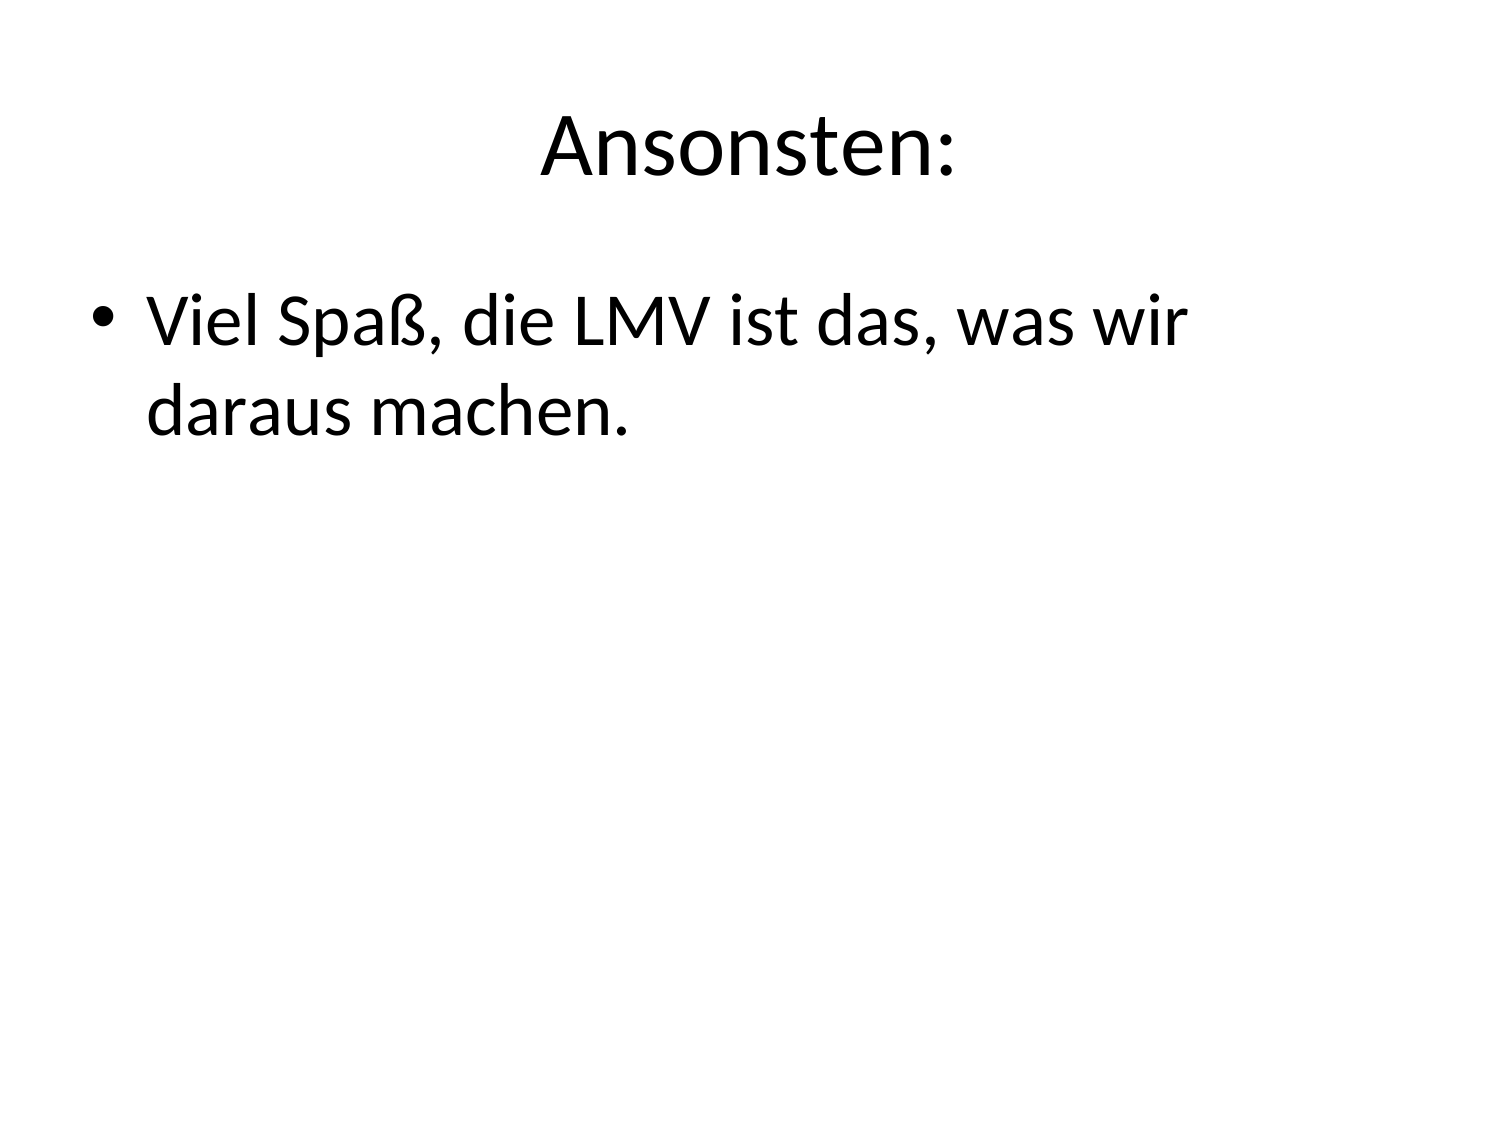

Ansonsten:
Viel Spaß, die LMV ist das, was wir daraus machen.